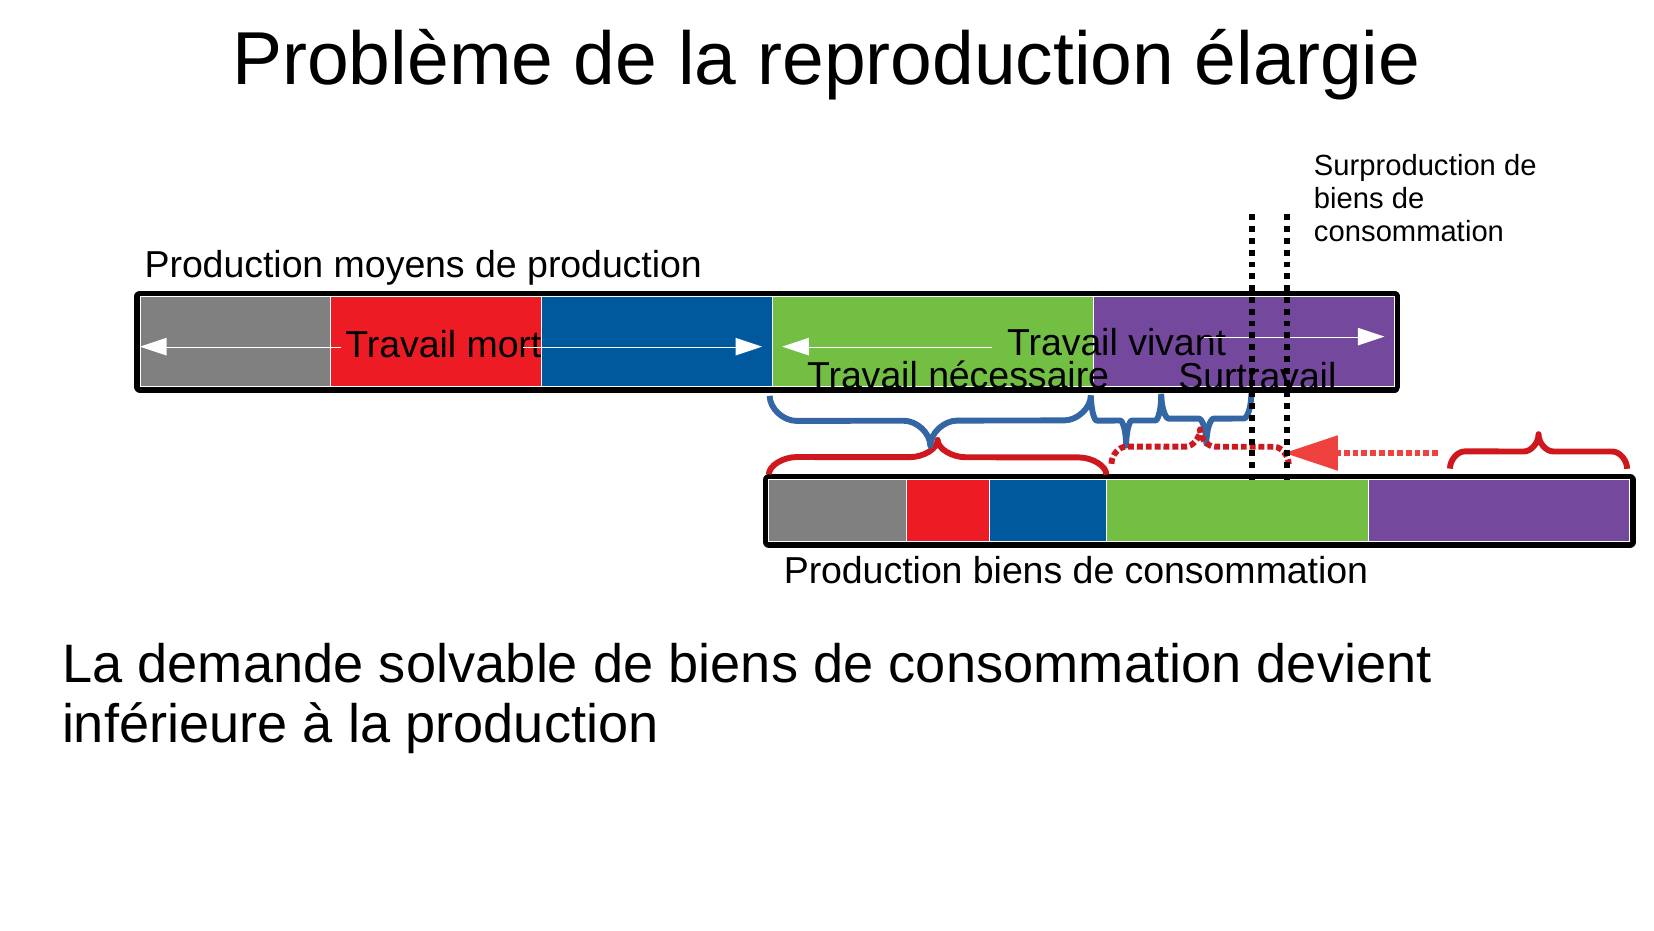

# Problème de la reproduction élargie
Surproduction de biens de consommation
Production moyens de production
Travail vivant
Travail mort
Travail nécessaire
Surtravail
Production biens de consommation
La demande solvable de biens de consommation devient inférieure à la production